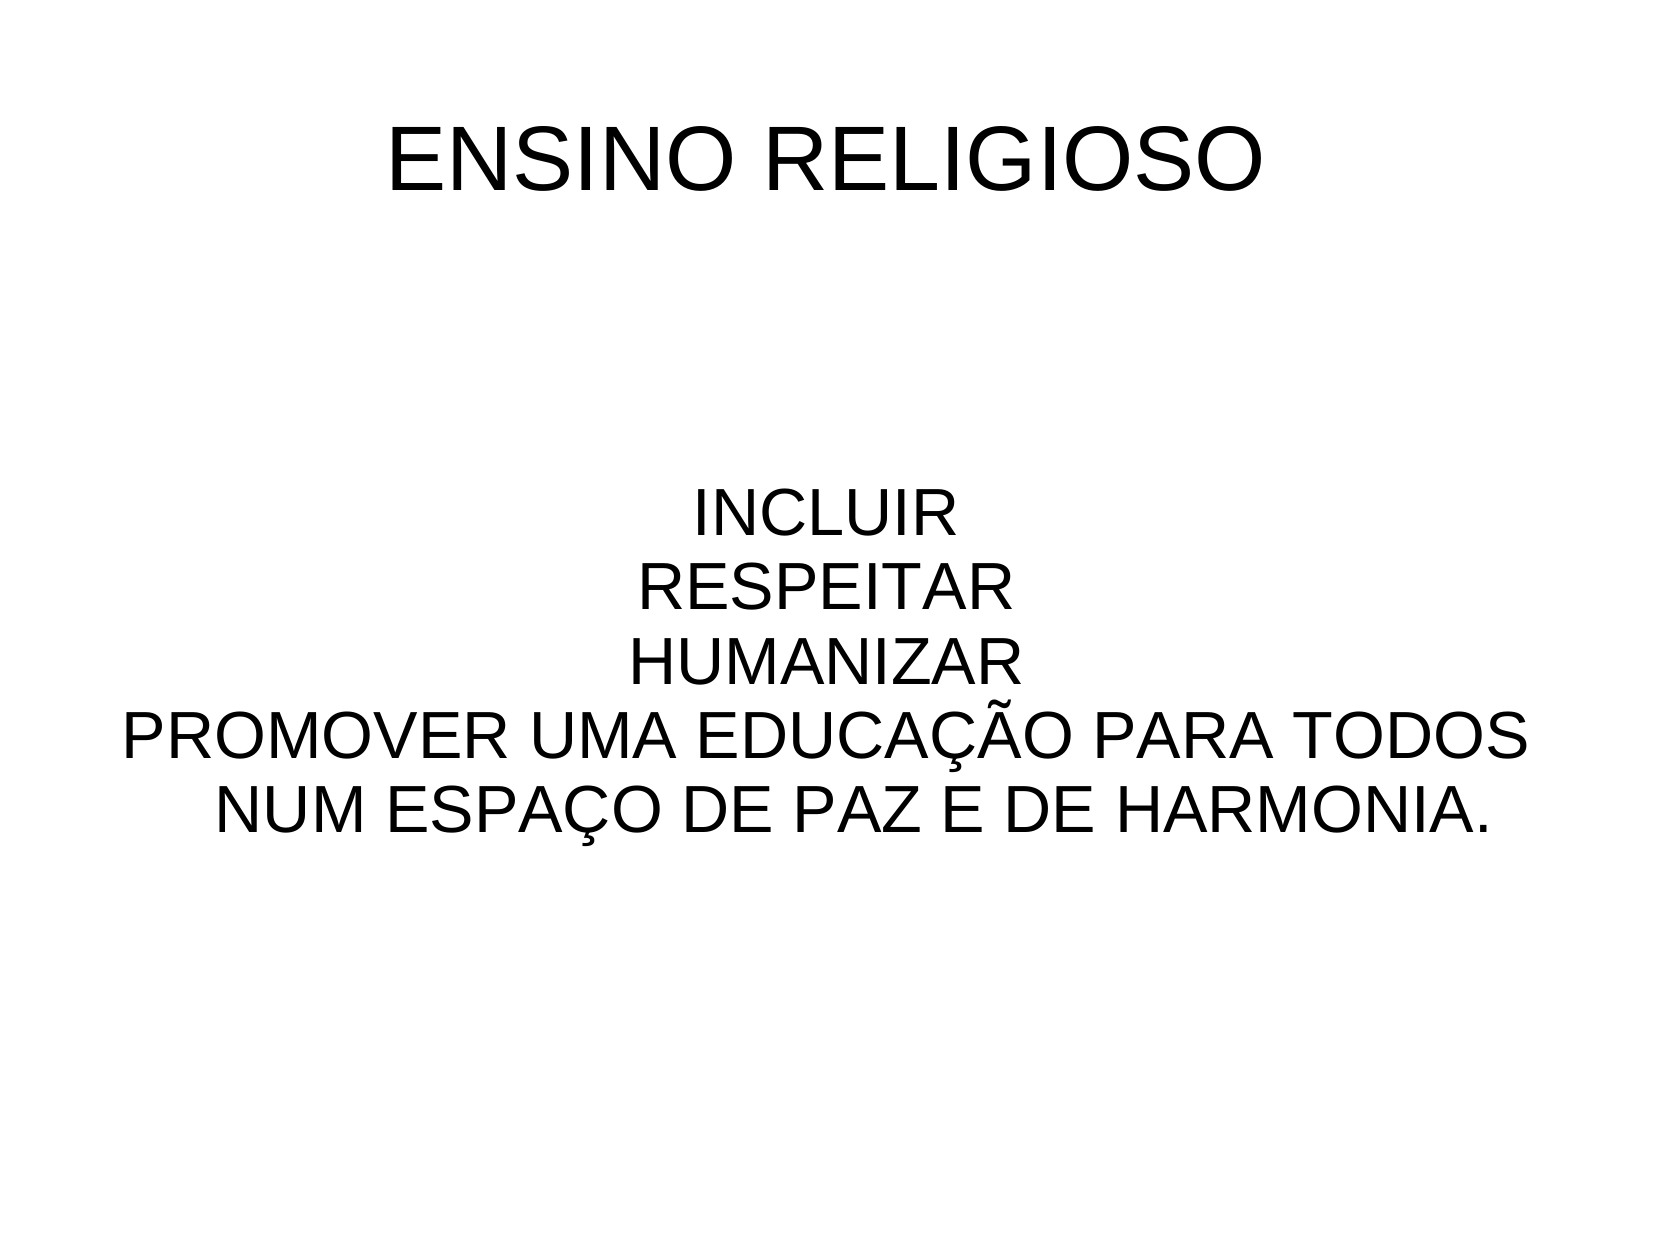

# ENSINO RELIGIOSO
INCLUIR
RESPEITAR
HUMANIZAR
PROMOVER UMA EDUCAÇÃO PARA TODOS NUM ESPAÇO DE PAZ E DE HARMONIA.